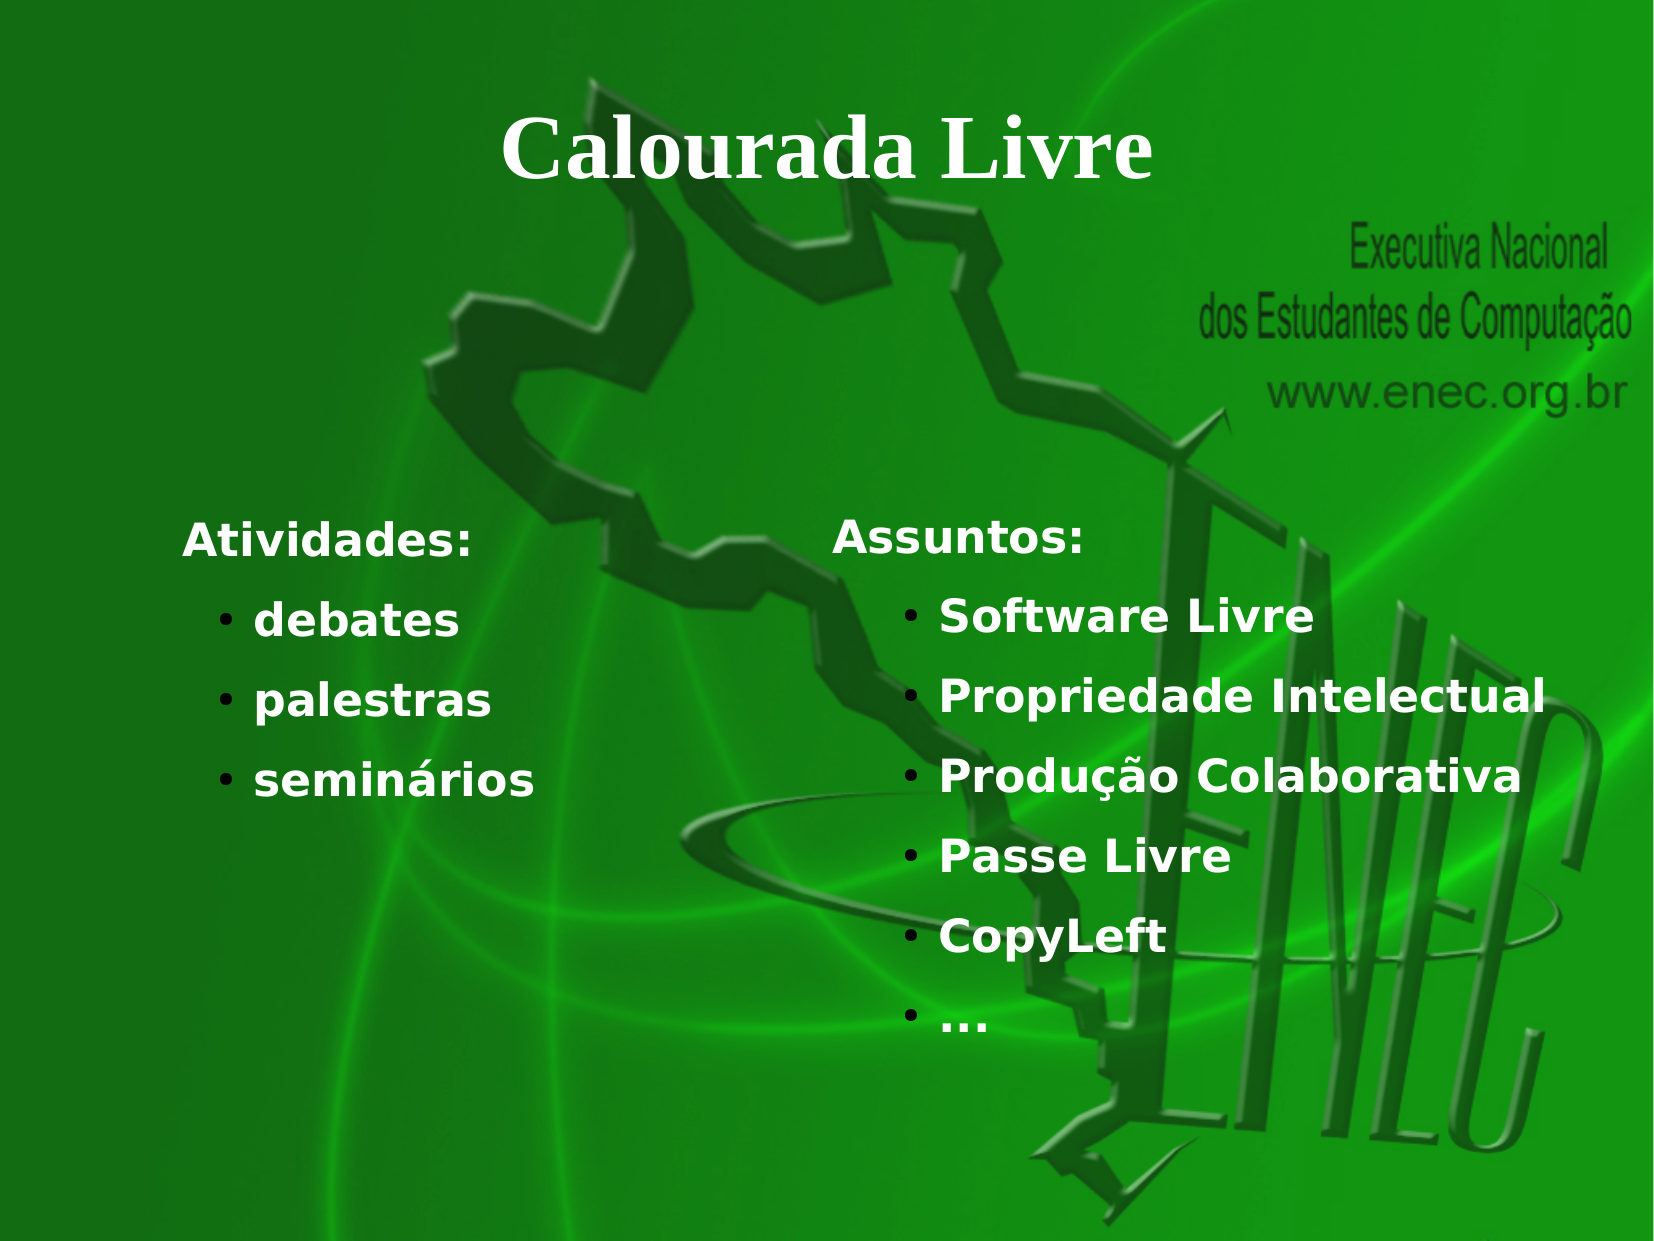

# Calourada Livre
Atividades:
debates
palestras
seminários
Assuntos:
Software Livre
Propriedade Intelectual
Produção Colaborativa
Passe Livre
CopyLeft
...